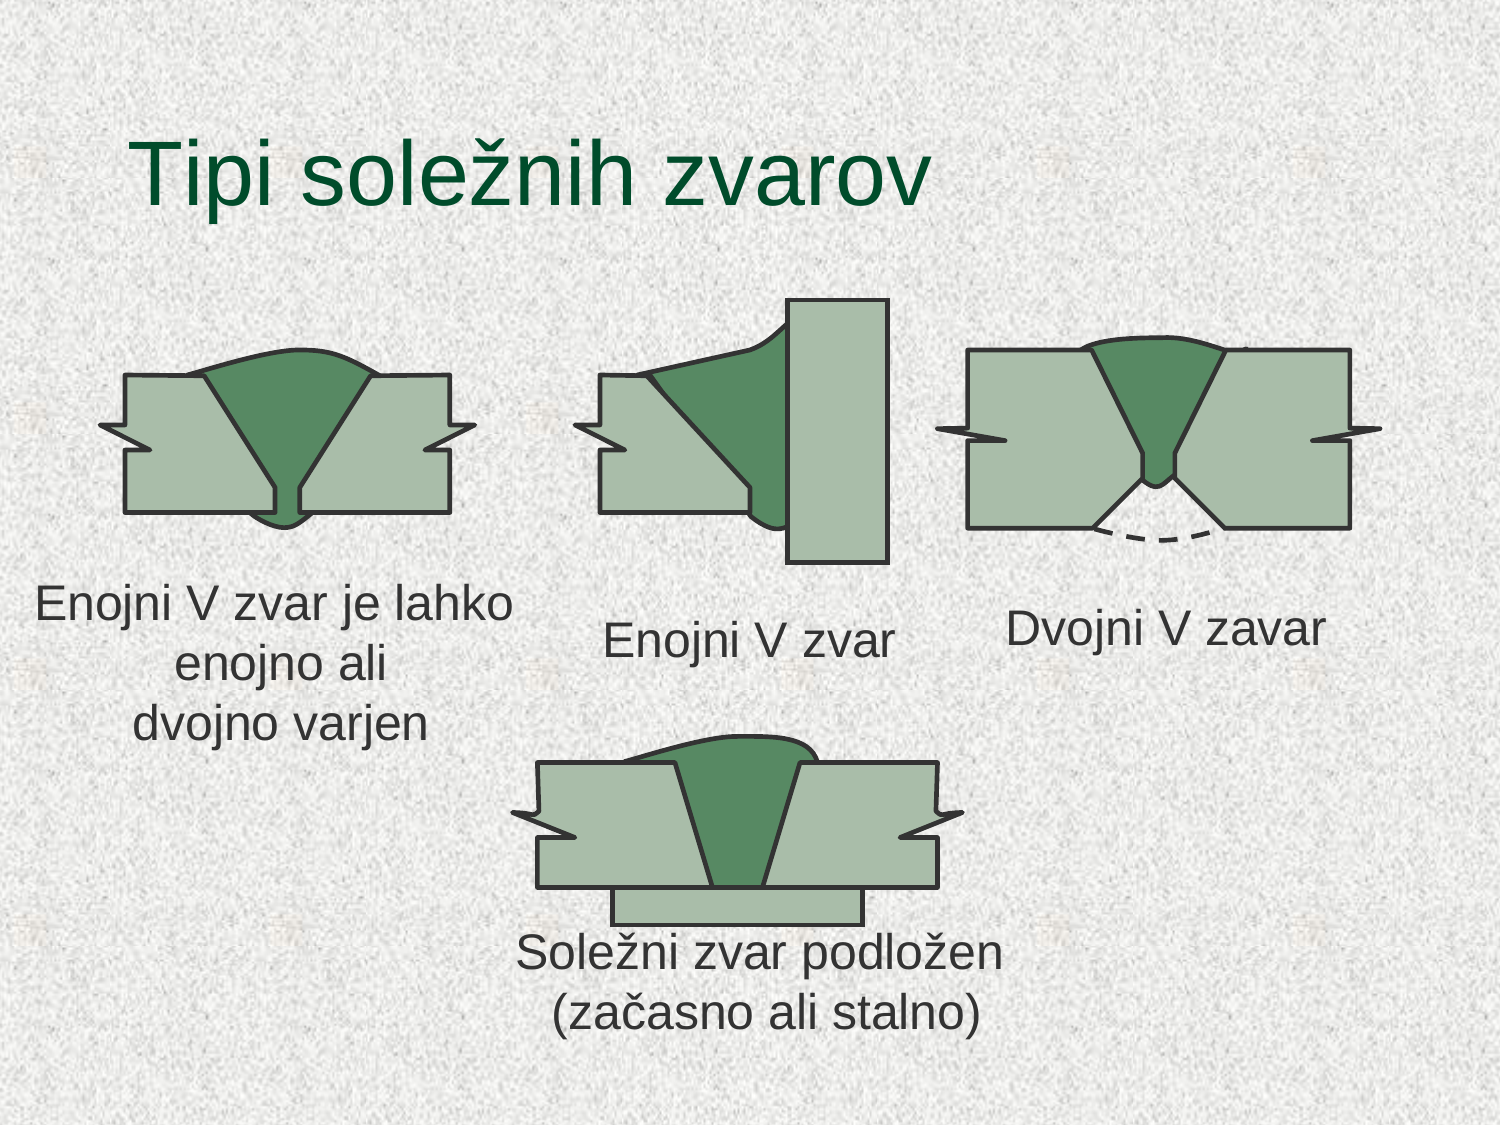

# Tipi soležnih zvarov
Enojni V zvar je lahko
 enojno ali
 dvojno varjen
Dvojni V zavar
Enojni V zvar
Soležni zvar podložen
 (začasno ali stalno)